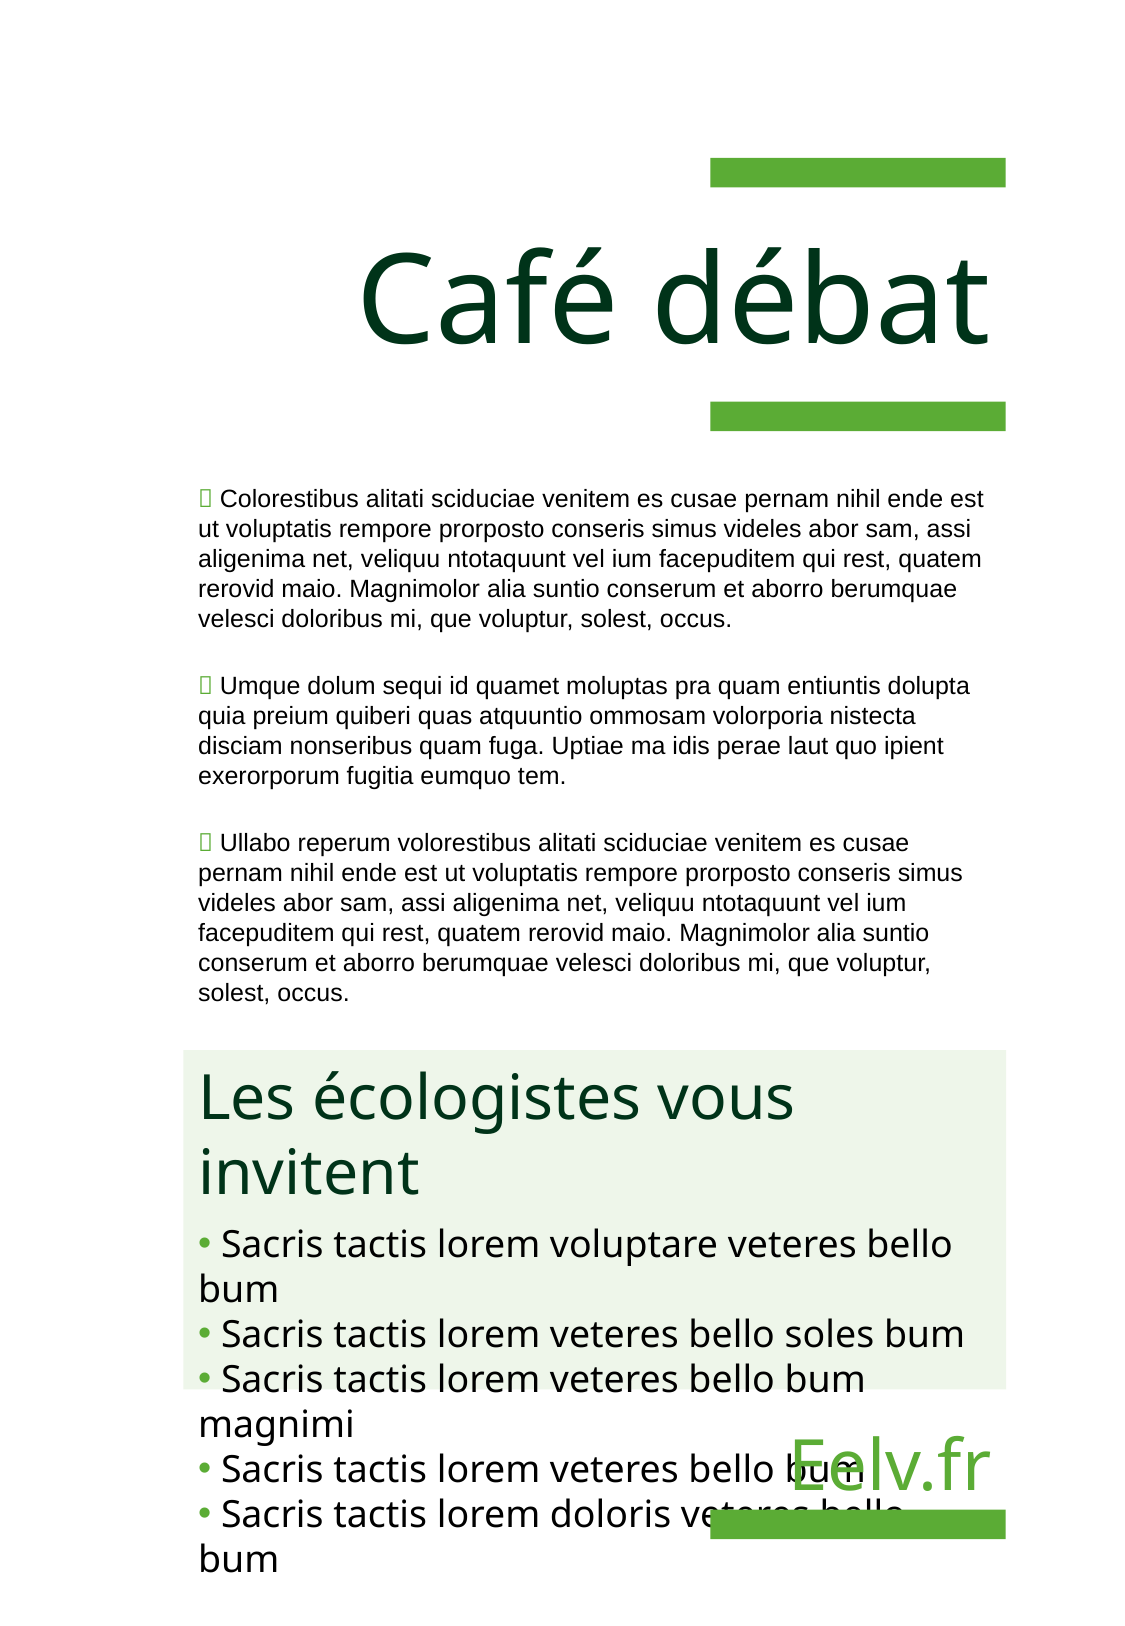

# Café débat
 Colorestibus alitati sciduciae venitem es cusae pernam nihil ende est ut voluptatis rempore prorposto conseris simus videles abor sam, assi aligenima net, veliquu ntotaquunt vel ium facepuditem qui rest, quatem rerovid maio. Magnimolor alia suntio conserum et aborro berumquae velesci doloribus mi, que voluptur, solest, occus.
 Umque dolum sequi id quamet moluptas pra quam entiuntis dolupta quia preium quiberi quas atquuntio ommosam volorporia nistecta disciam nonseribus quam fuga. Uptiae ma idis perae laut quo ipient exerorporum fugitia eumquo tem.
 Ullabo reperum volorestibus alitati sciduciae venitem es cusae pernam nihil ende est ut voluptatis rempore prorposto conseris simus videles abor sam, assi aligenima net, veliquu ntotaquunt vel ium facepuditem qui rest, quatem rerovid maio. Magnimolor alia suntio conserum et aborro berumquae velesci doloribus mi, que voluptur, solest, occus.
Les écologistes vous invitent
 Sacris tactis lorem voluptare veteres bello bum
 Sacris tactis lorem veteres bello soles bum
 Sacris tactis lorem veteres bello bum magnimi
 Sacris tactis lorem veteres bello bum
 Sacris tactis lorem doloris veteres bello bum
Eelv.fr